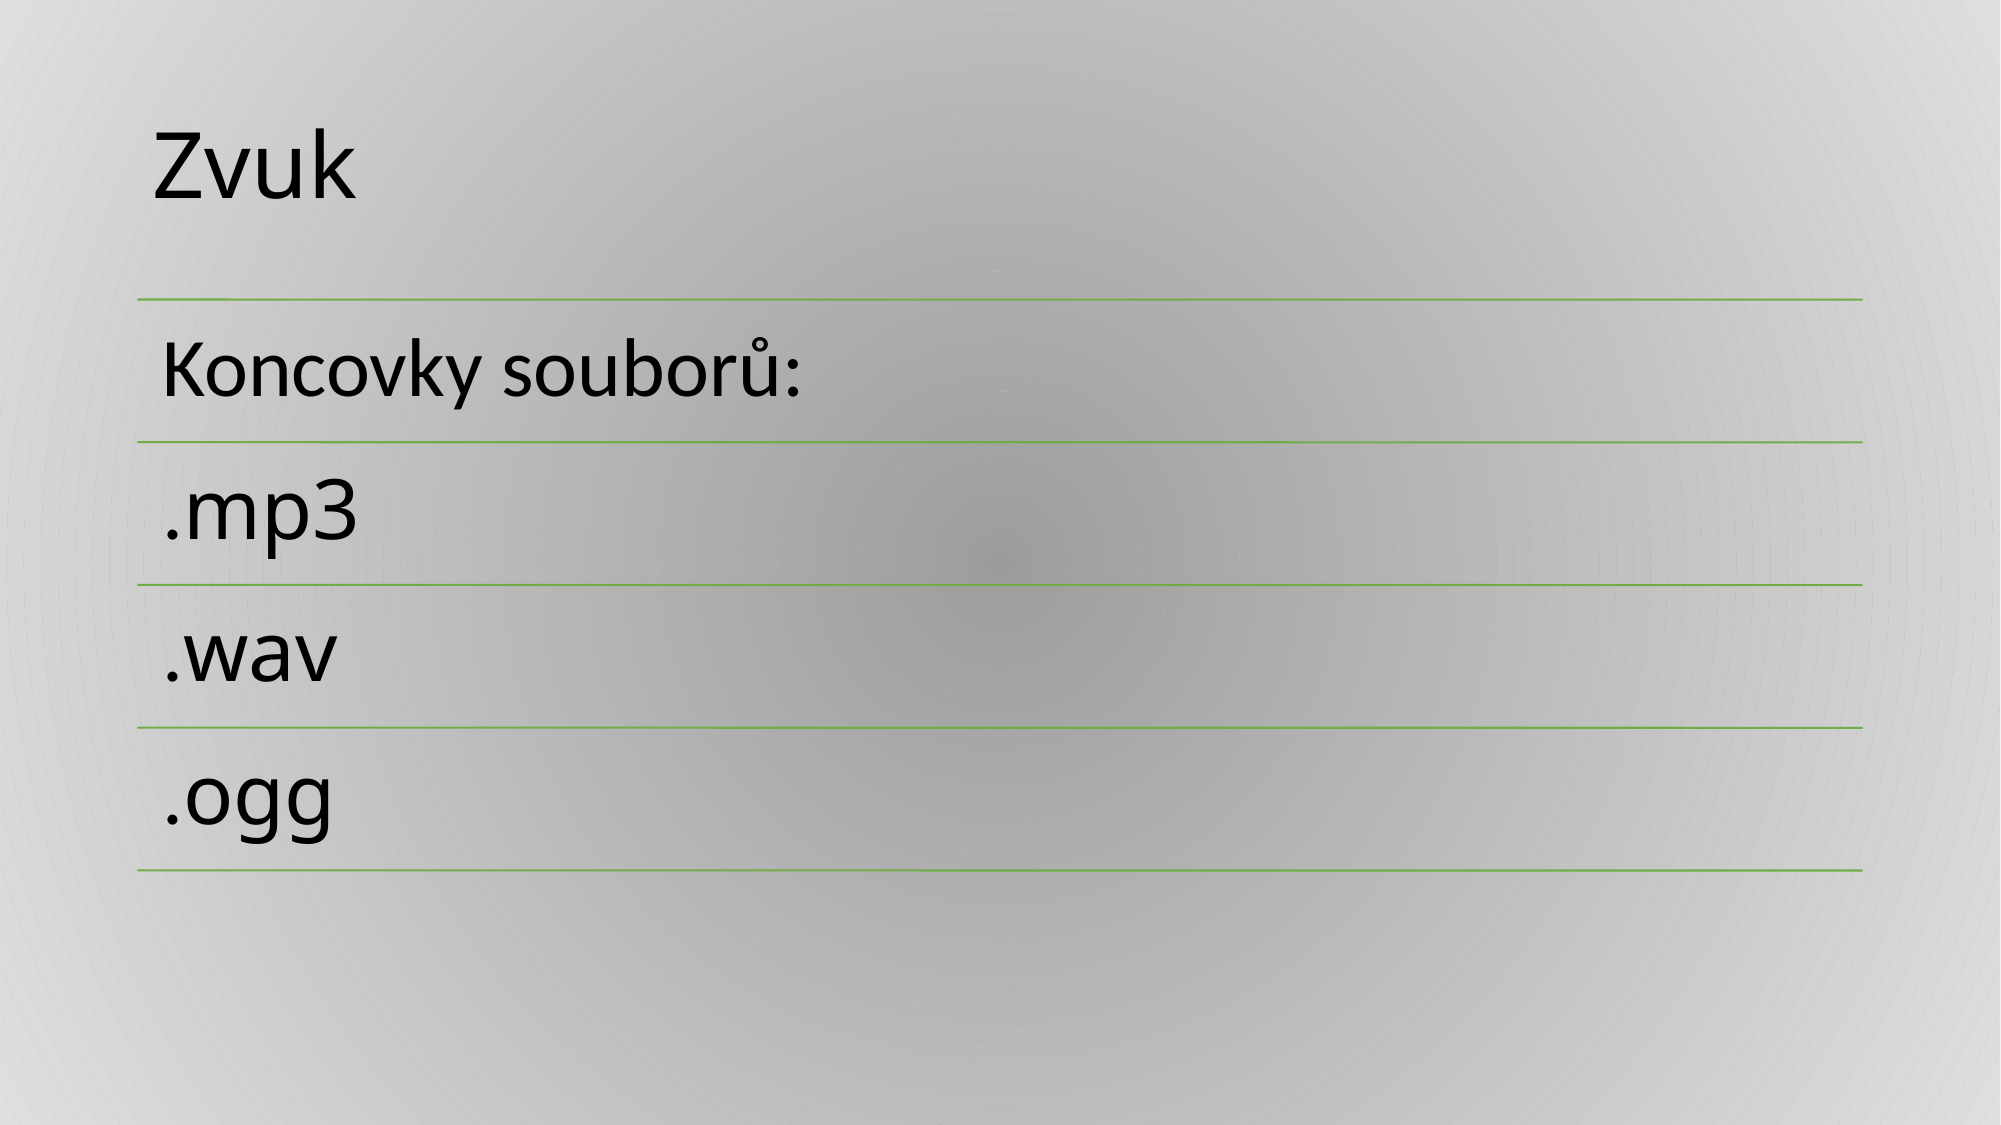

# Zvuk
Koncovky souborů:
.mp3
.wav
.ogg